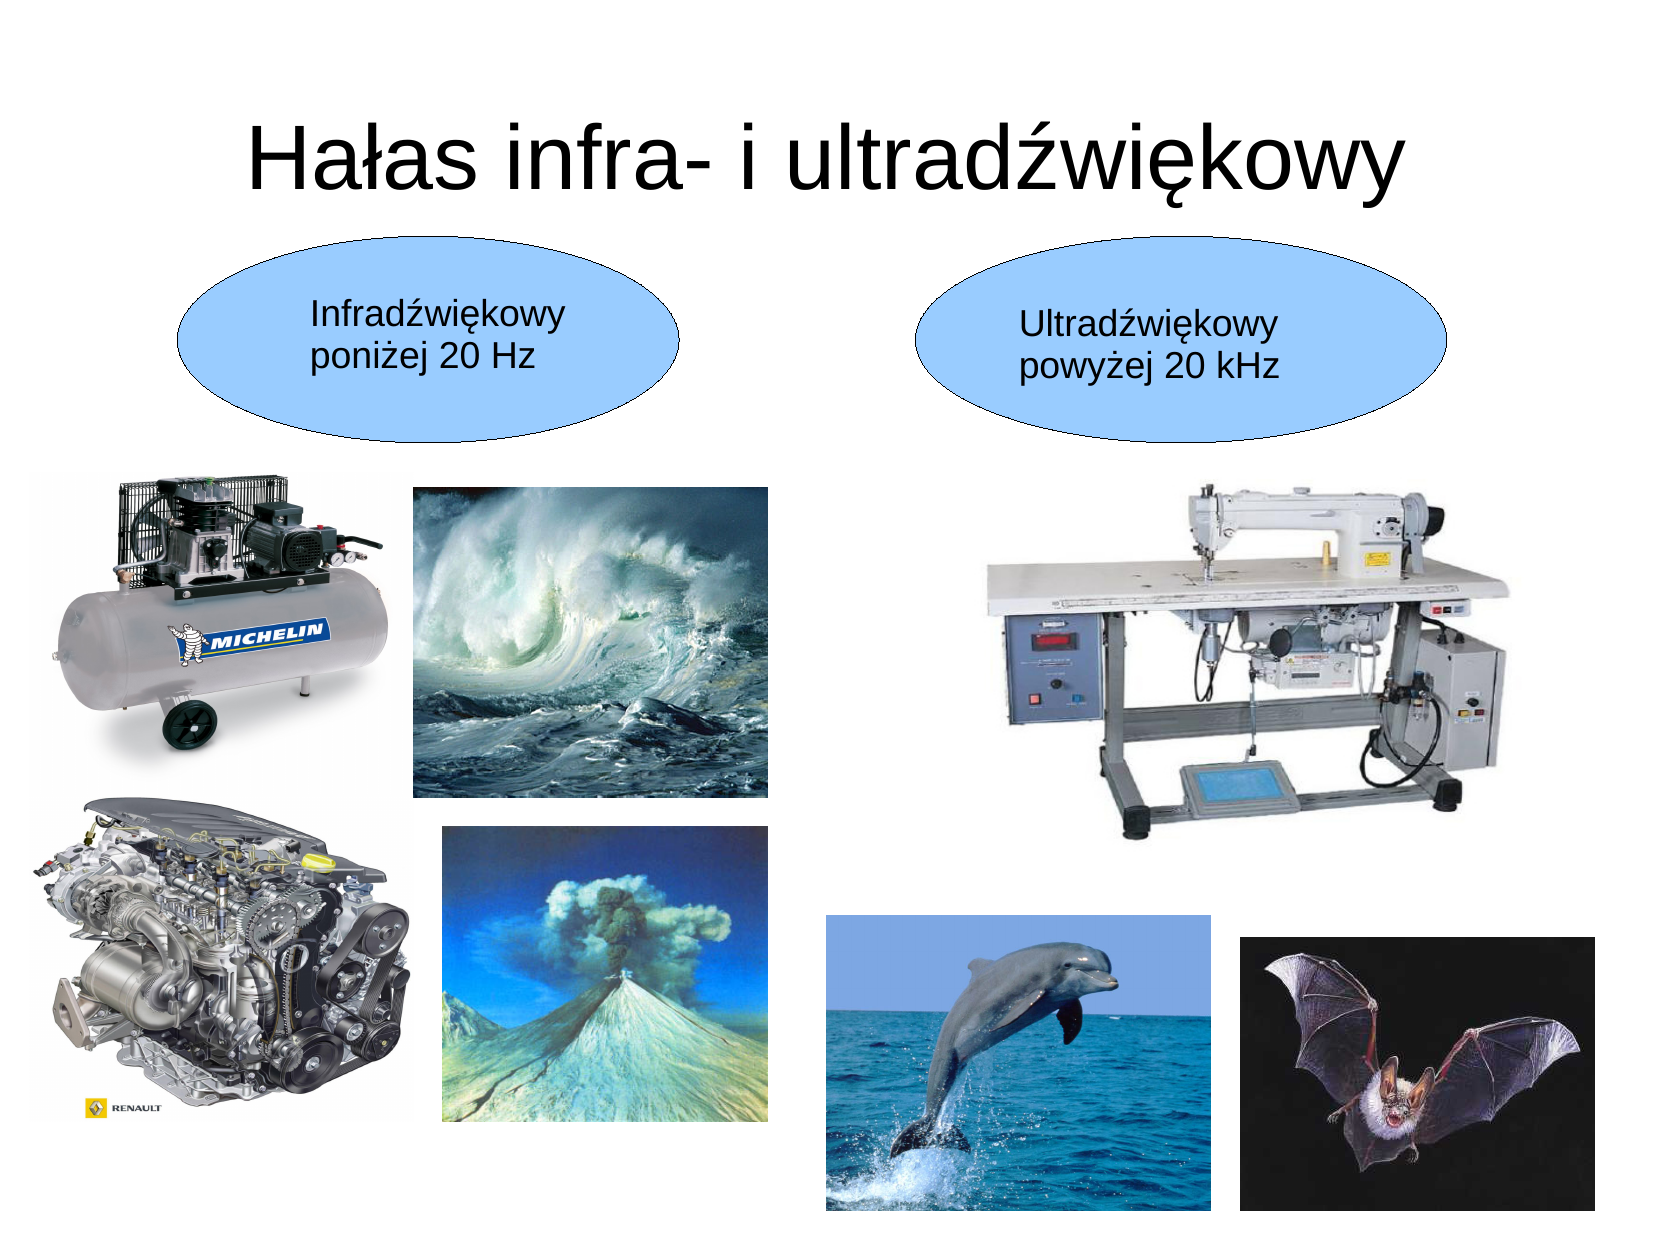

# Hałas infra- i ultradźwiękowy
Infradźwiękowy
poniżej 20 Hz
Ultradźwiękowy
powyżej 20 kHz